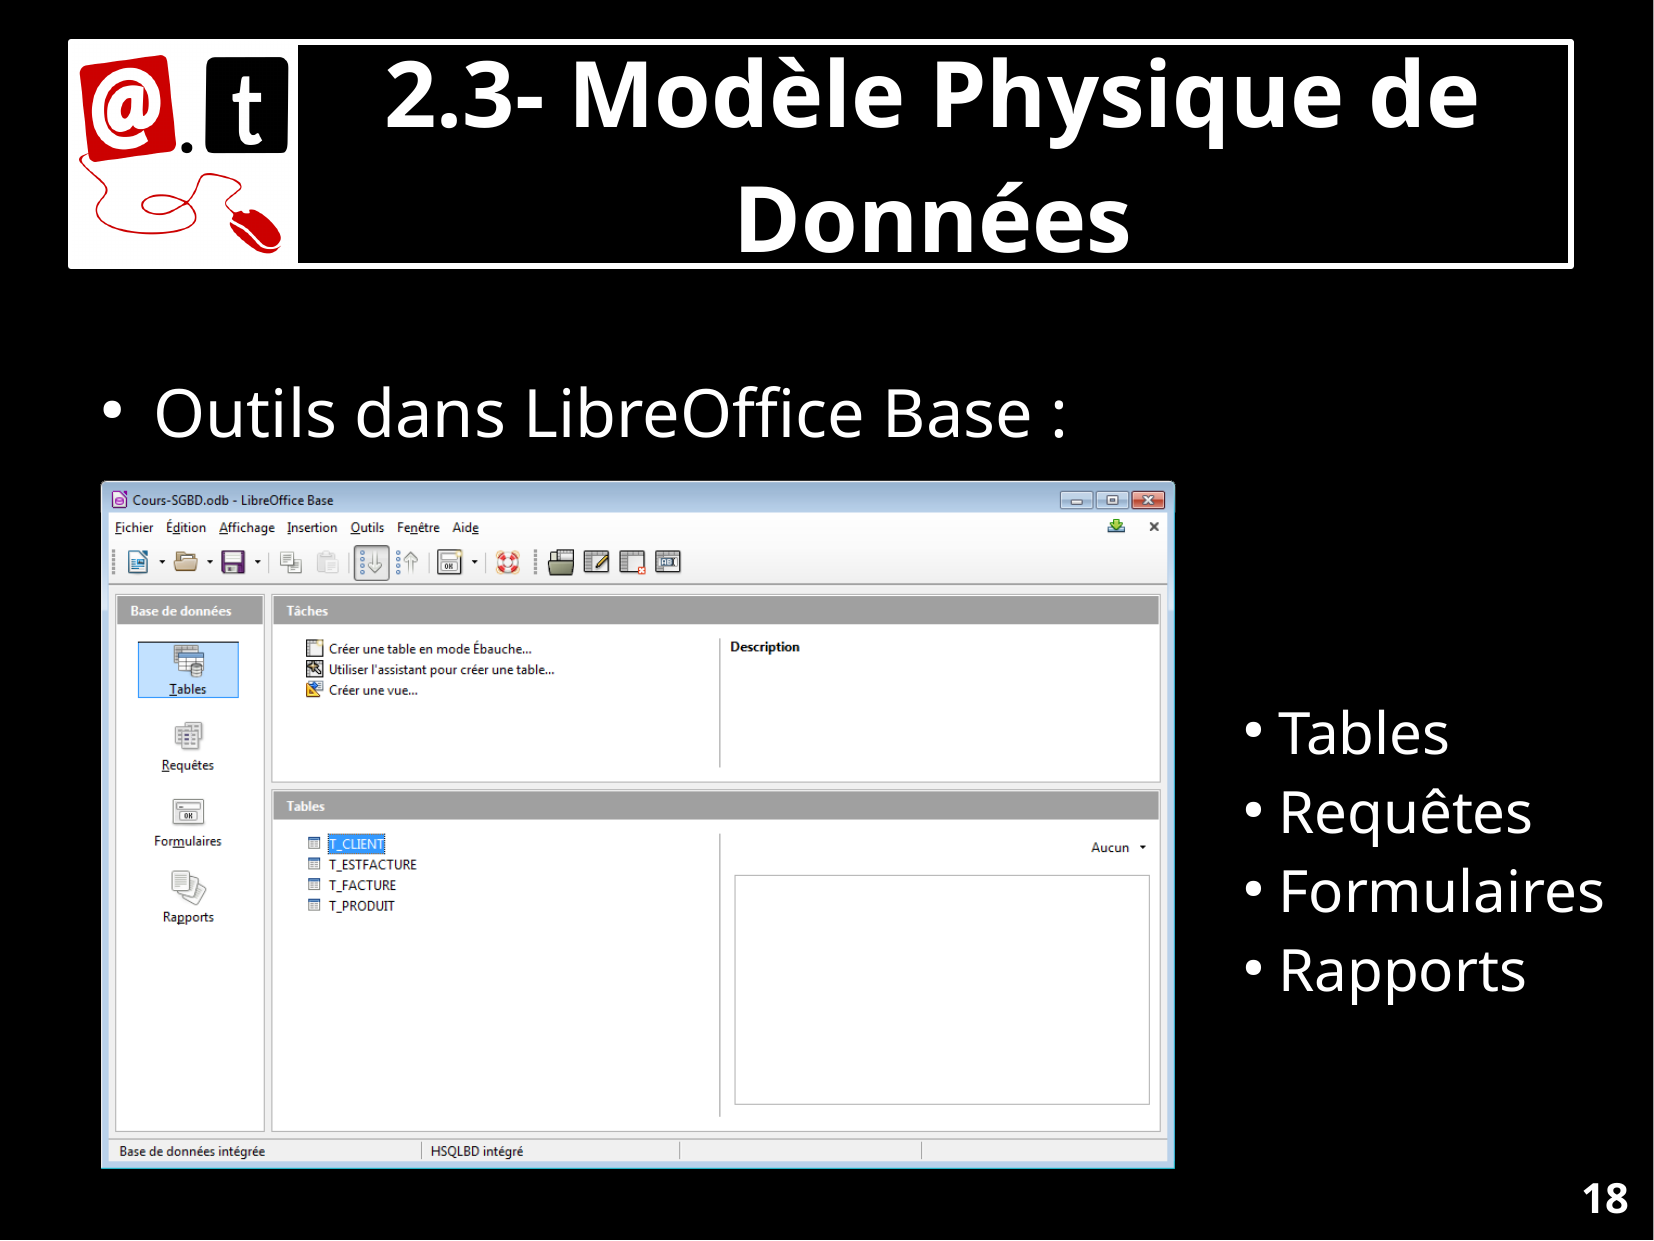

# 2.3- Modèle Physique de Données
Outils dans LibreOffice Base :
Tables
Requêtes
Formulaires
Rapports
18